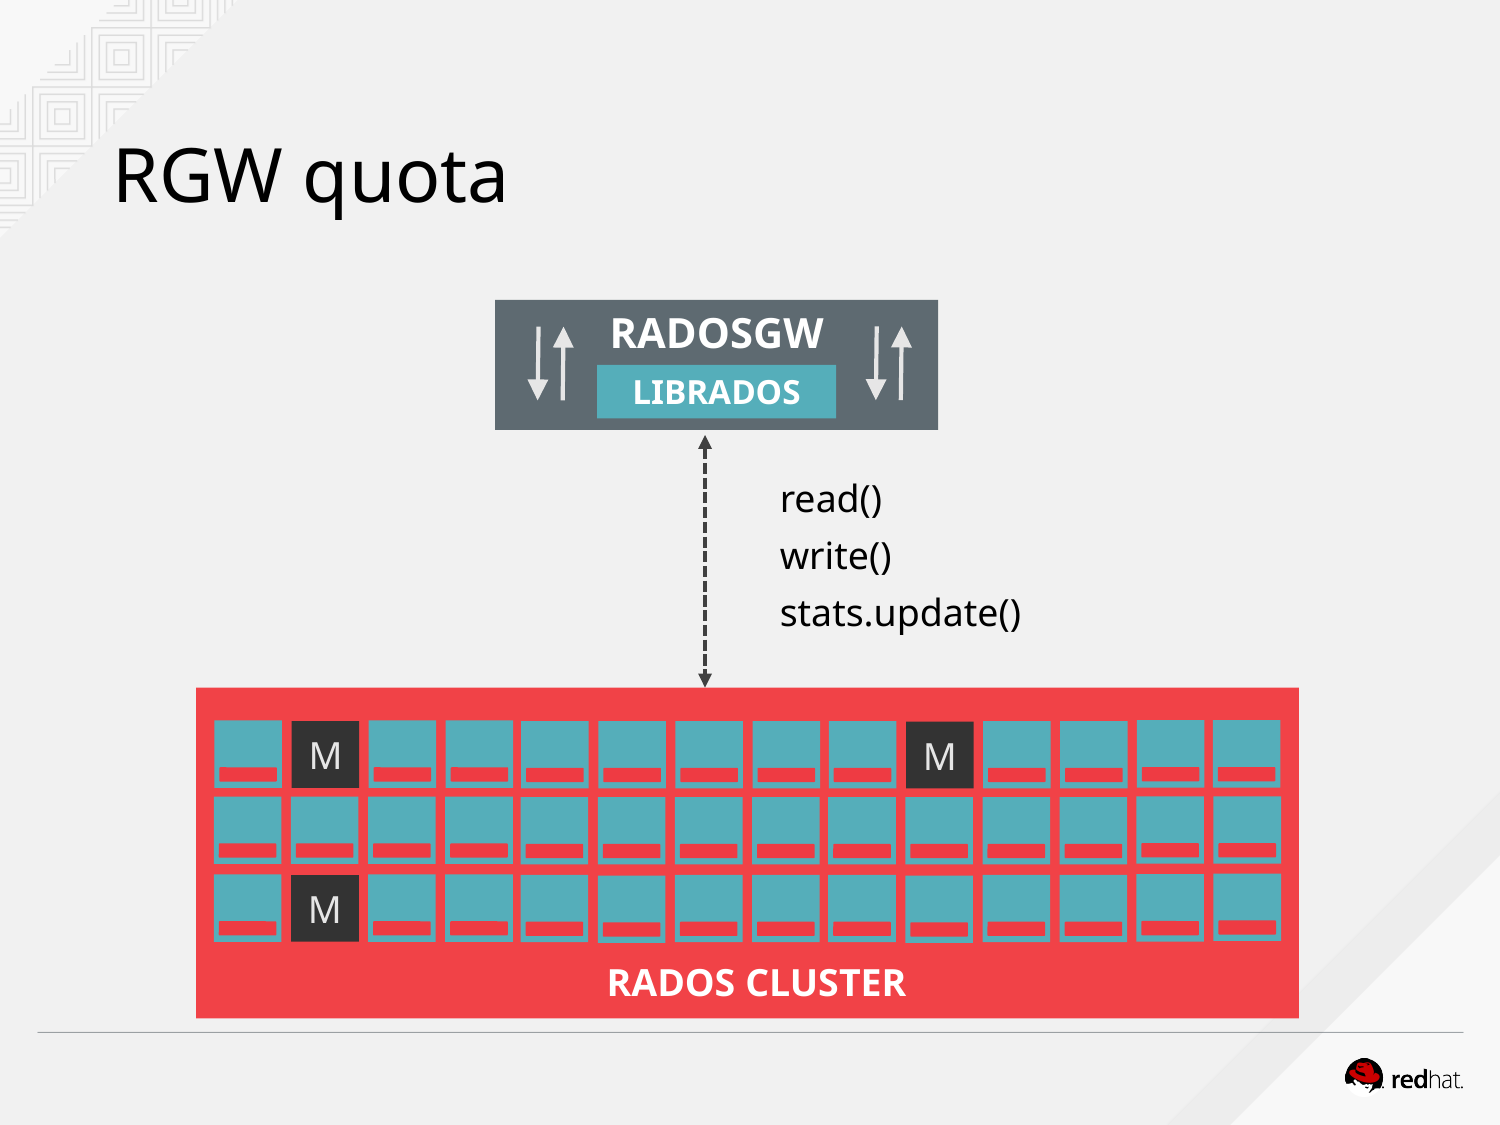

# RGW quota
RADOSGW
LIBRADOS
read()
write()
stats.update()
M
M
M
RADOS CLUSTER